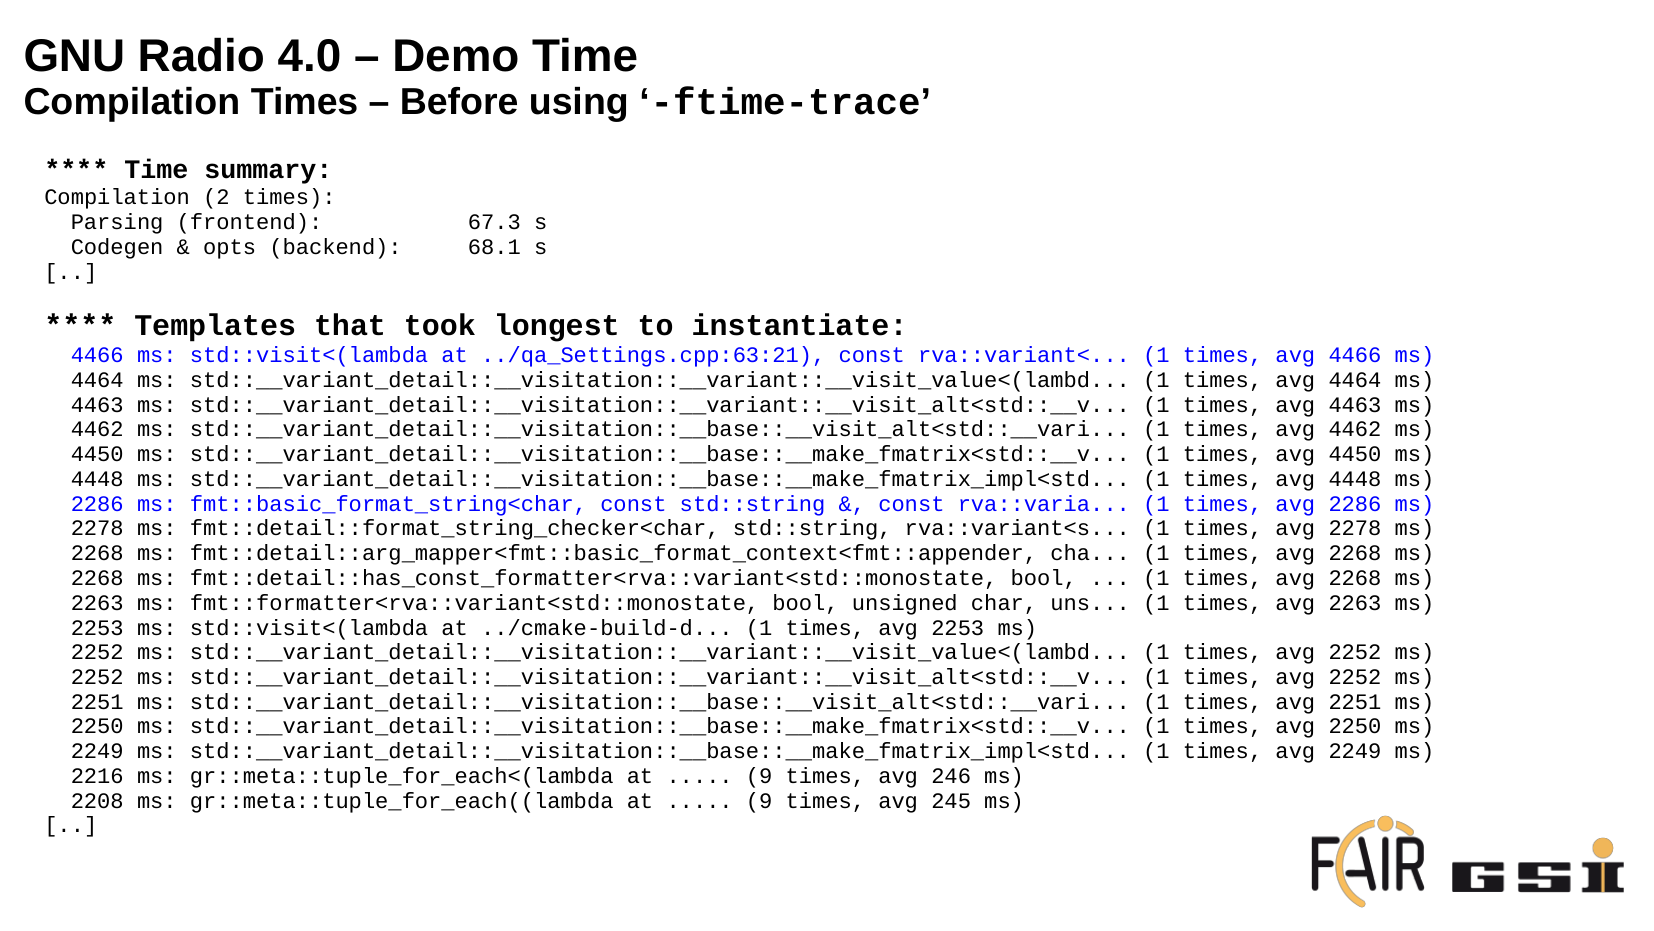

# GNU Radio 4.0 – Demo Time Compilation Times – Before using ‘-ftime-trace’
**** Time summary:
Compilation (2 times):
 Parsing (frontend): 67.3 s
 Codegen & opts (backend): 68.1 s
[..]
**** Templates that took longest to instantiate:
 4466 ms: std::visit<(lambda at ../qa_Settings.cpp:63:21), const rva::variant<... (1 times, avg 4466 ms)
 4464 ms: std::__variant_detail::__visitation::__variant::__visit_value<(lambd... (1 times, avg 4464 ms)
 4463 ms: std::__variant_detail::__visitation::__variant::__visit_alt<std::__v... (1 times, avg 4463 ms)
 4462 ms: std::__variant_detail::__visitation::__base::__visit_alt<std::__vari... (1 times, avg 4462 ms)
 4450 ms: std::__variant_detail::__visitation::__base::__make_fmatrix<std::__v... (1 times, avg 4450 ms)
 4448 ms: std::__variant_detail::__visitation::__base::__make_fmatrix_impl<std... (1 times, avg 4448 ms)
 2286 ms: fmt::basic_format_string<char, const std::string &, const rva::varia... (1 times, avg 2286 ms)
 2278 ms: fmt::detail::format_string_checker<char, std::string, rva::variant<s... (1 times, avg 2278 ms)
 2268 ms: fmt::detail::arg_mapper<fmt::basic_format_context<fmt::appender, cha... (1 times, avg 2268 ms)
 2268 ms: fmt::detail::has_const_formatter<rva::variant<std::monostate, bool, ... (1 times, avg 2268 ms)
 2263 ms: fmt::formatter<rva::variant<std::monostate, bool, unsigned char, uns... (1 times, avg 2263 ms)
 2253 ms: std::visit<(lambda at ../cmake-build-d... (1 times, avg 2253 ms)
 2252 ms: std::__variant_detail::__visitation::__variant::__visit_value<(lambd... (1 times, avg 2252 ms)
 2252 ms: std::__variant_detail::__visitation::__variant::__visit_alt<std::__v... (1 times, avg 2252 ms)
 2251 ms: std::__variant_detail::__visitation::__base::__visit_alt<std::__vari... (1 times, avg 2251 ms)
 2250 ms: std::__variant_detail::__visitation::__base::__make_fmatrix<std::__v... (1 times, avg 2250 ms)
 2249 ms: std::__variant_detail::__visitation::__base::__make_fmatrix_impl<std... (1 times, avg 2249 ms)
 2216 ms: gr::meta::tuple_for_each<(lambda at ..... (9 times, avg 246 ms)
 2208 ms: gr::meta::tuple_for_each((lambda at ..... (9 times, avg 245 ms)
[..]